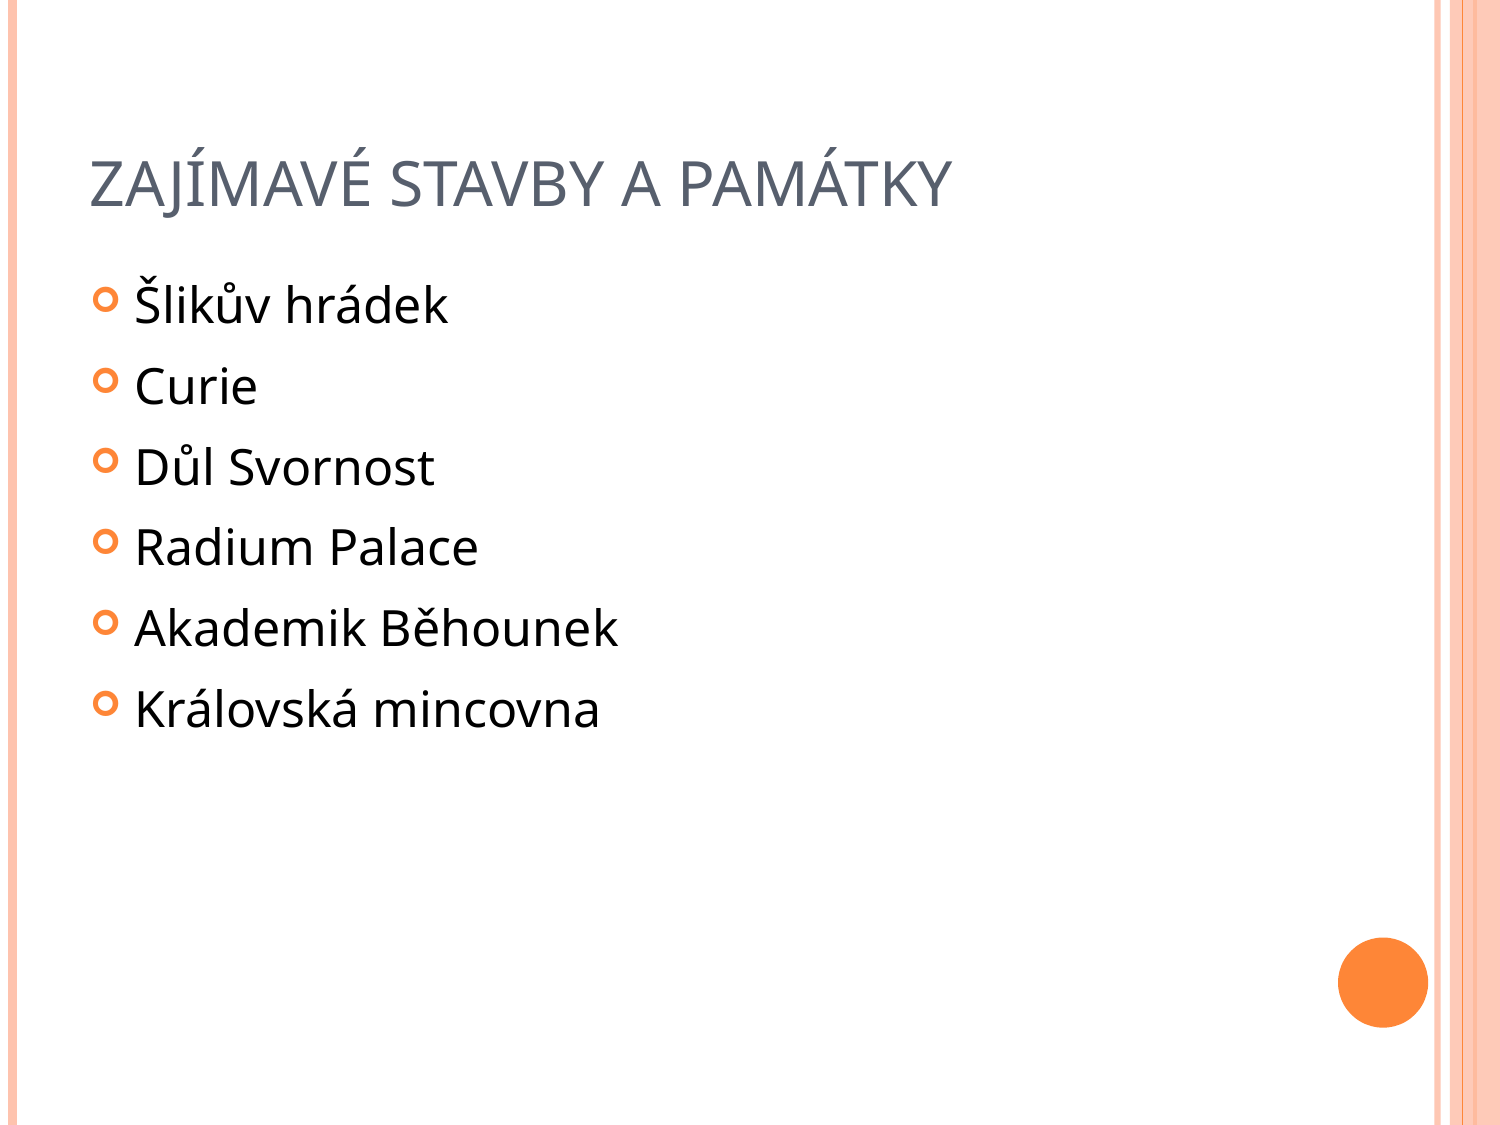

# ZAJÍMAVÉ STAVBY A PAMÁTKY
Šlikův hrádek
Curie
Důl Svornost
Radium Palace
Akademik Běhounek
Královská mincovna